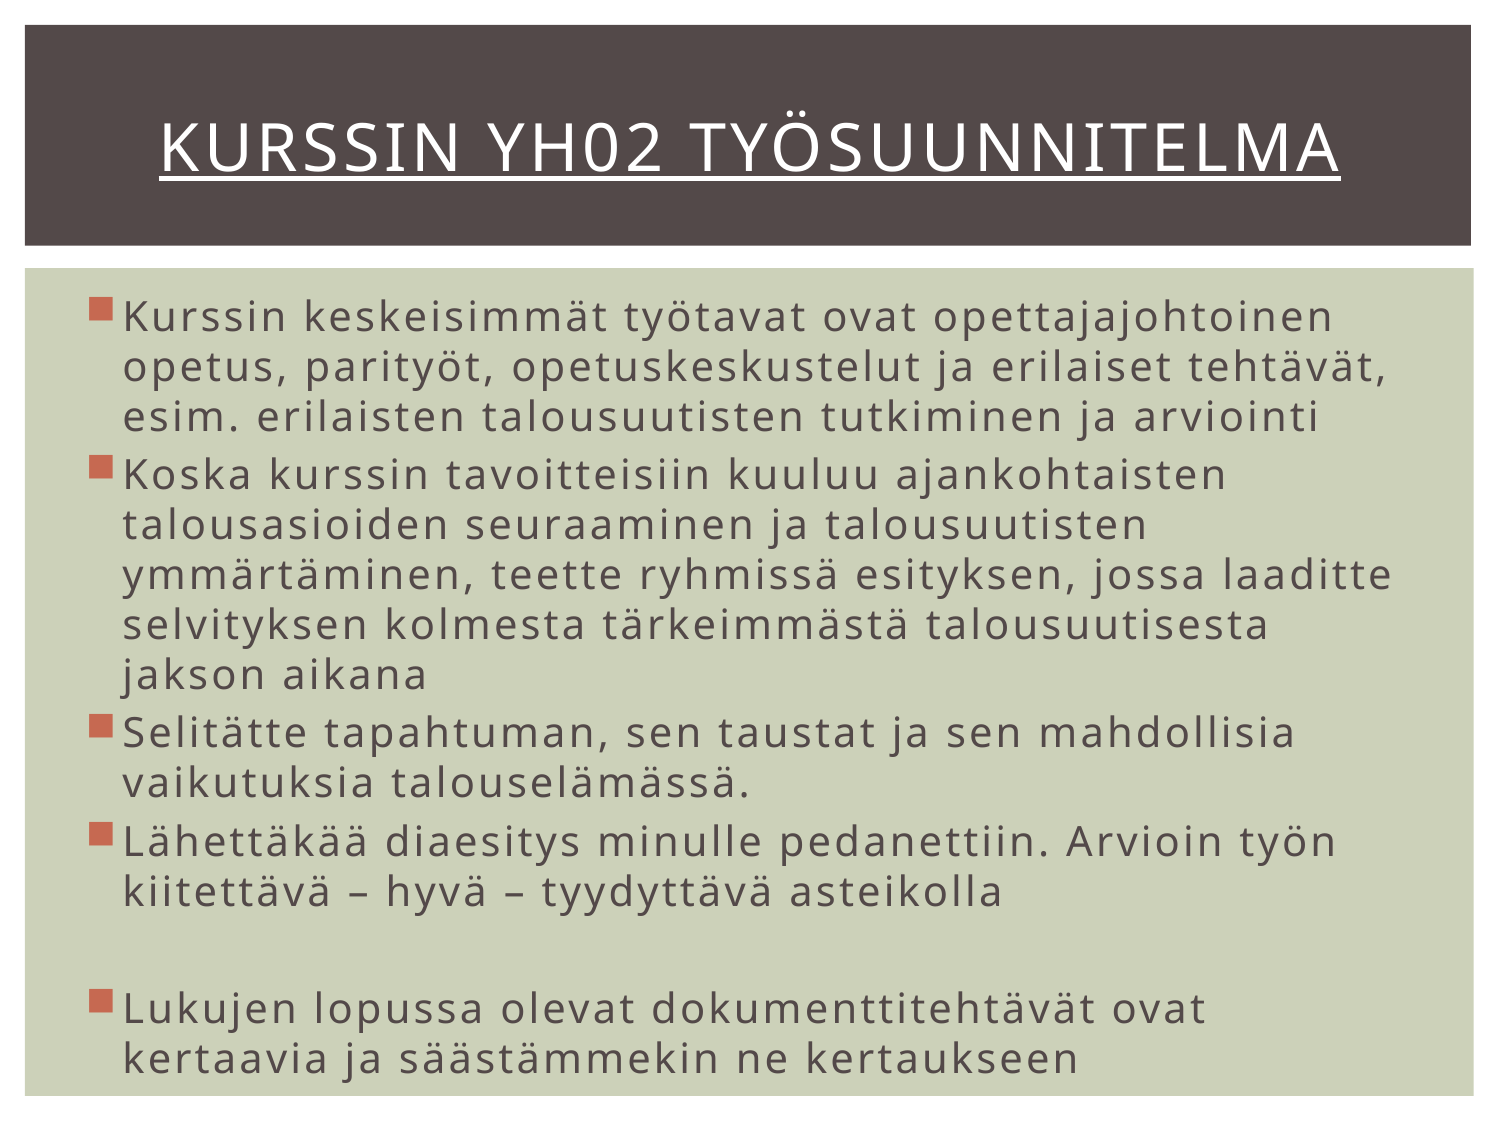

Kurssin yh02 työsuunnitelma
# Kurssin keskeisimmät työtavat ovat opettajajohtoinen opetus, parityöt, opetuskeskustelut ja erilaiset tehtävät, esim. erilaisten talousuutisten tutkiminen ja arviointi
Koska kurssin tavoitteisiin kuuluu ajankohtaisten talousasioiden seuraaminen ja talousuutisten ymmärtäminen, teette ryhmissä esityksen, jossa laaditte selvityksen kolmesta tärkeimmästä talousuutisesta jakson aikana
Selitätte tapahtuman, sen taustat ja sen mahdollisia vaikutuksia talouselämässä.
Lähettäkää diaesitys minulle pedanettiin. Arvioin työn kiitettävä – hyvä – tyydyttävä asteikolla
Lukujen lopussa olevat dokumenttitehtävät ovat kertaavia ja säästämmekin ne kertaukseen